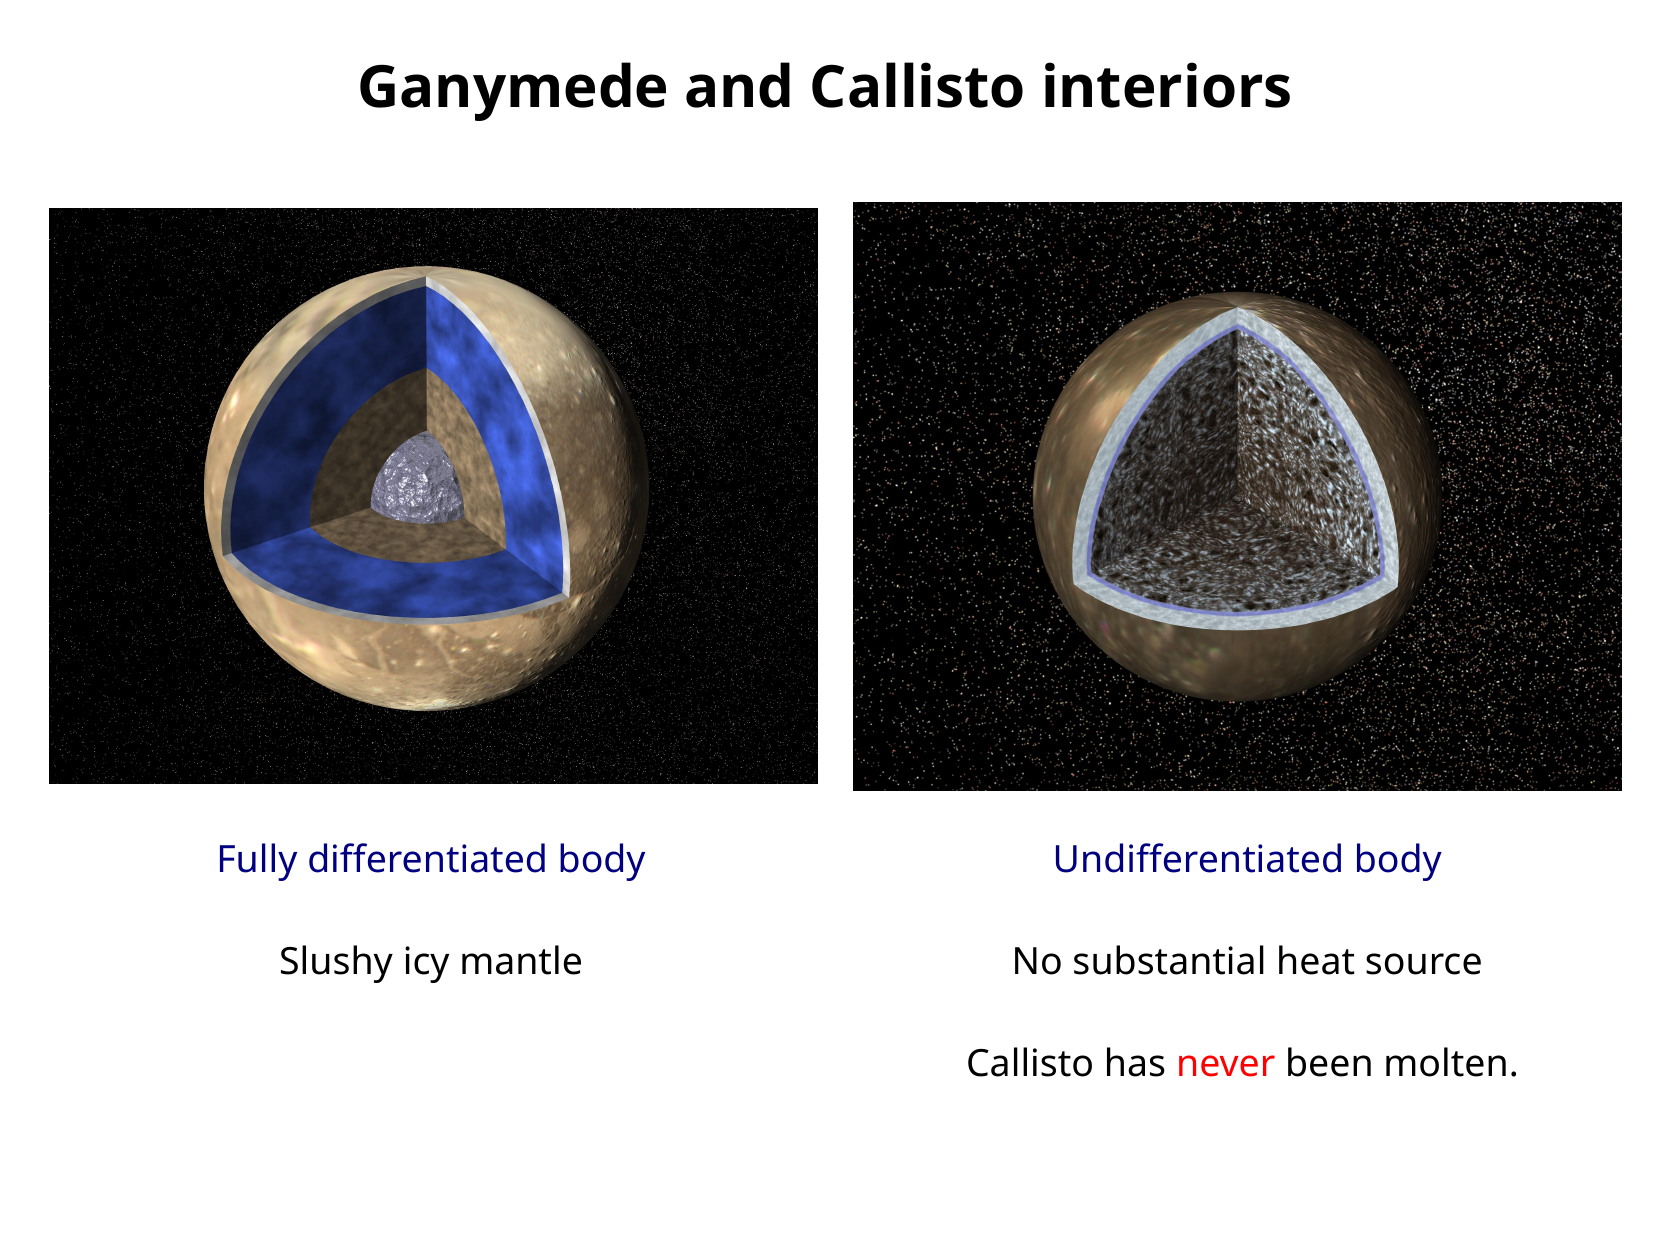

Ganymede and Callisto interiors
Fully differentiated body
Slushy icy mantle
Undifferentiated body
No substantial heat source
Callisto has never been molten.